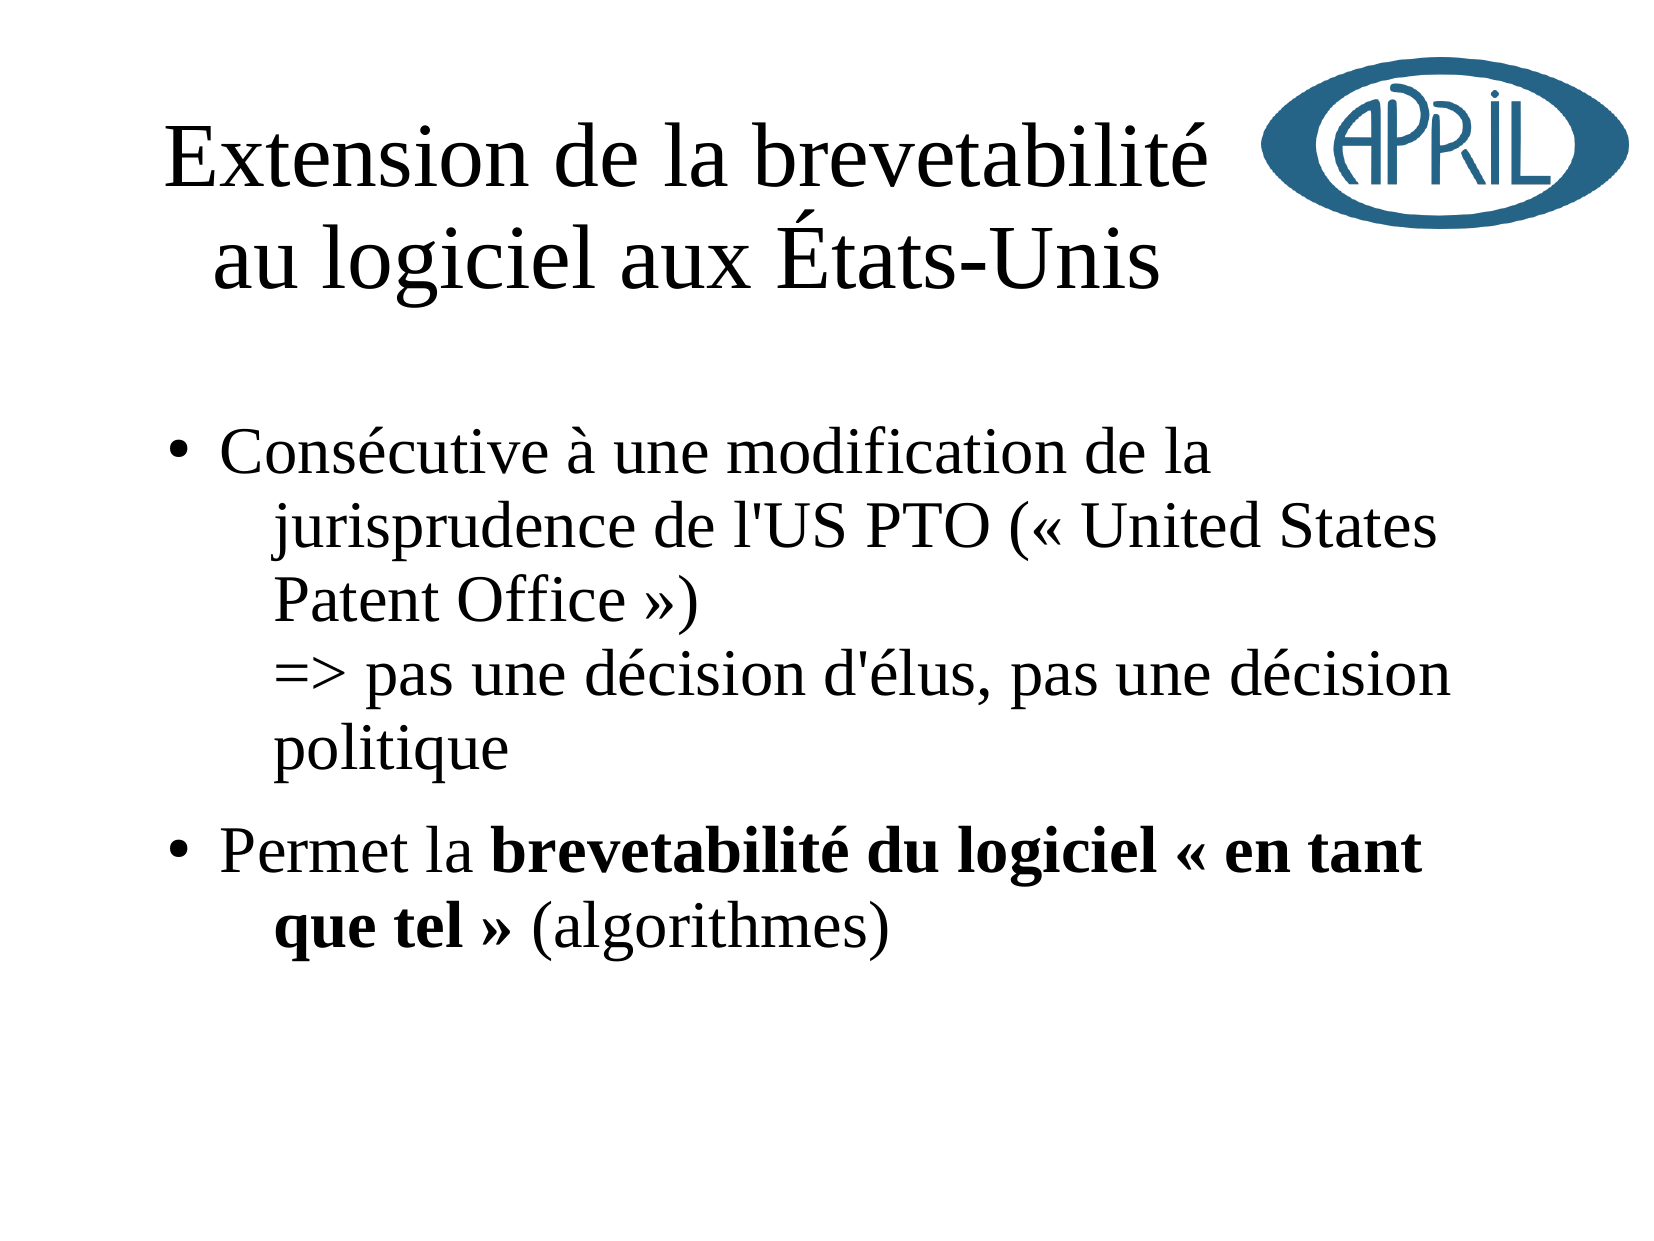

# Extension de la brevetabilité au logiciel aux États-Unis
Consécutive à une modification de la jurisprudence de l'US PTO (« United States Patent Office »)
=> pas une décision d'élus, pas une décision politique
Permet la brevetabilité du logiciel « en tant que tel » (algorithmes)